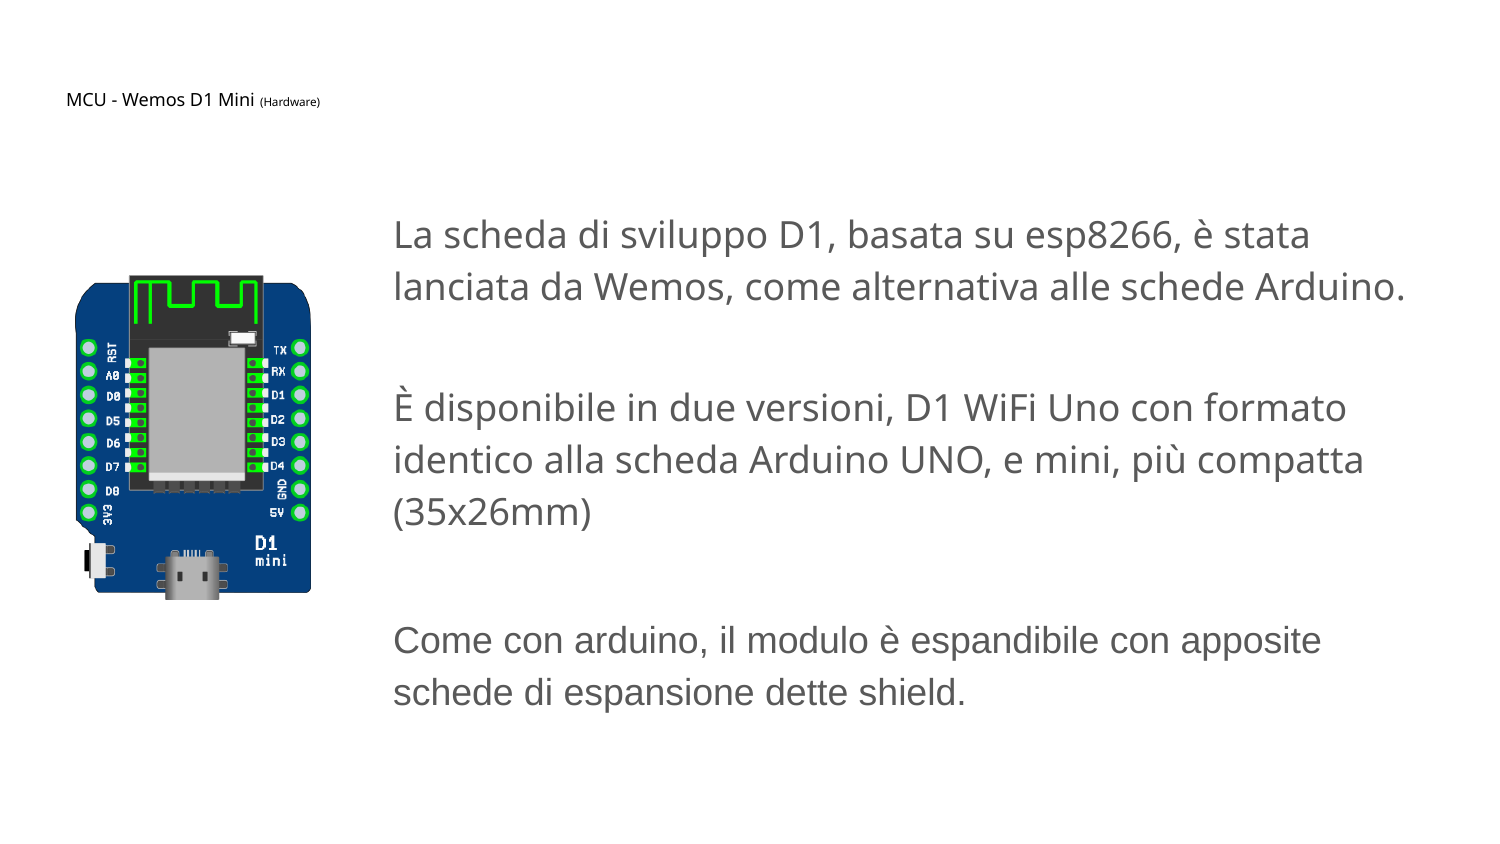

MCU - Wemos D1 Mini (Hardware)
# La scheda di sviluppo D1, basata su esp8266, è stata lanciata da Wemos, come alternativa alle schede Arduino.
È disponibile in due versioni, D1 WiFi Uno con formato identico alla scheda Arduino UNO, e mini, più compatta (35x26mm)
Come con arduino, il modulo è espandibile con apposite schede di espansione dette shield.